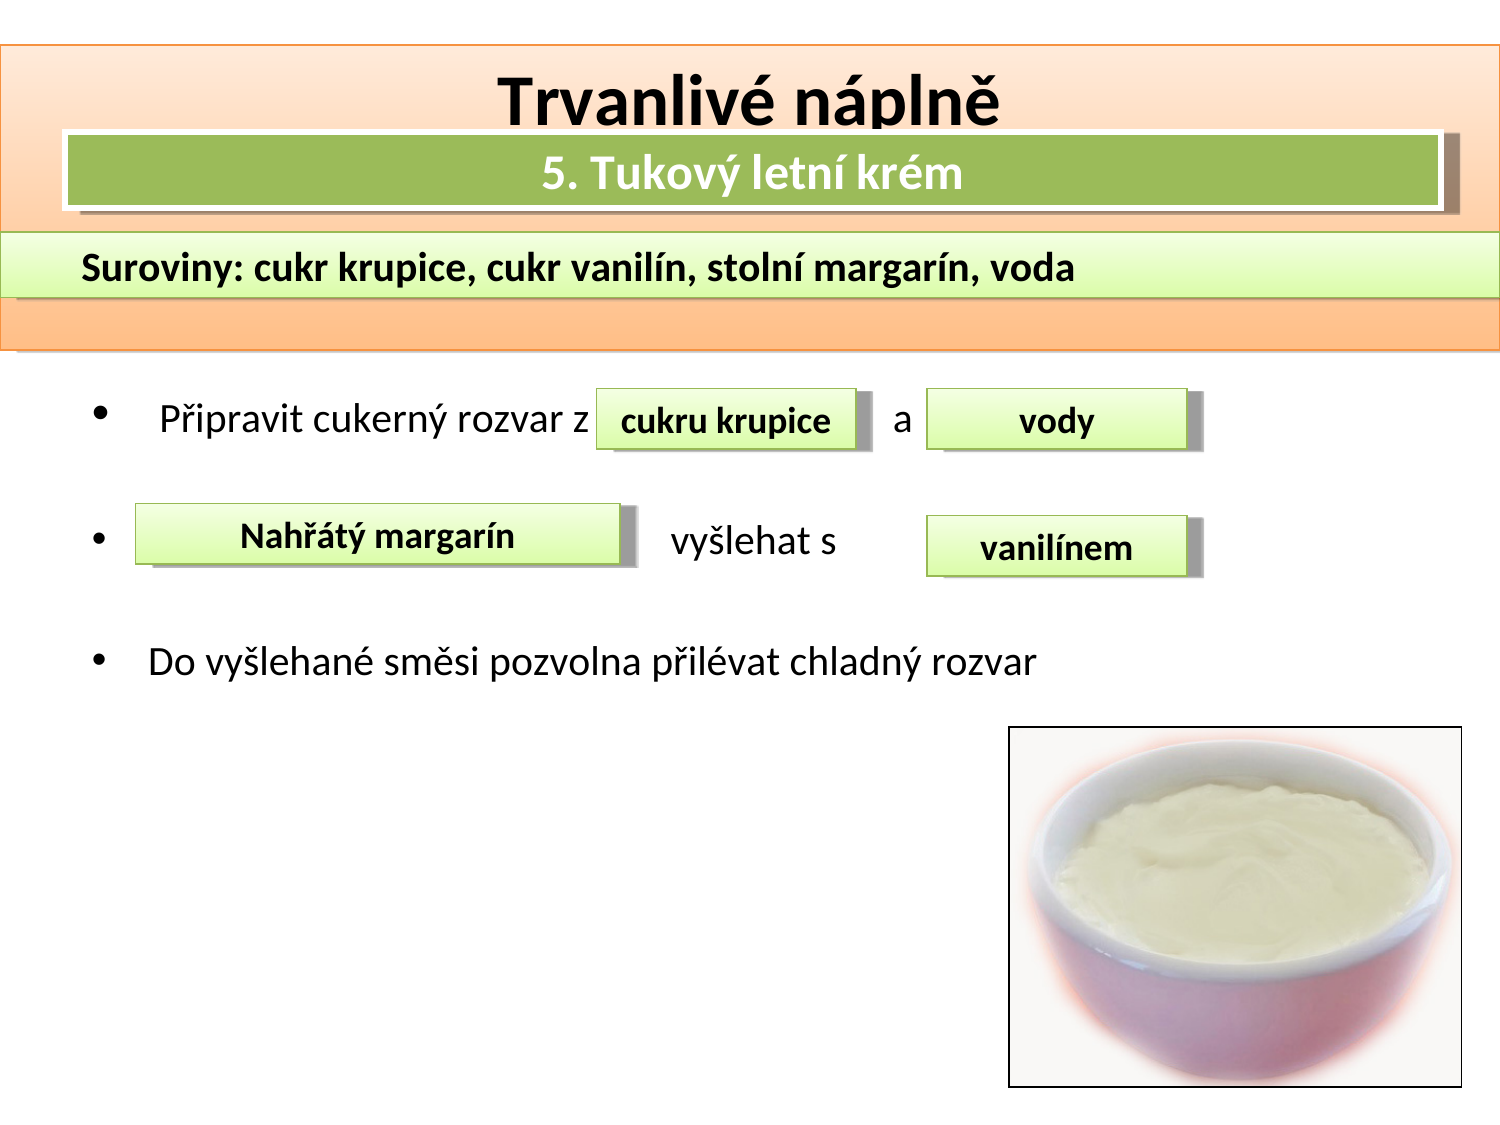

Trvanlivé náplně
5. Tukový letní krém
 Suroviny: cukr krupice, cukr vanilín, stolní margarín, voda
# Připravit cukerný rozvar z a
 vyšlehat s
Do vyšlehané směsi pozvolna přilévat chladný rozvar
cukru krupice
vody
Nahřátý margarín
vanilínem